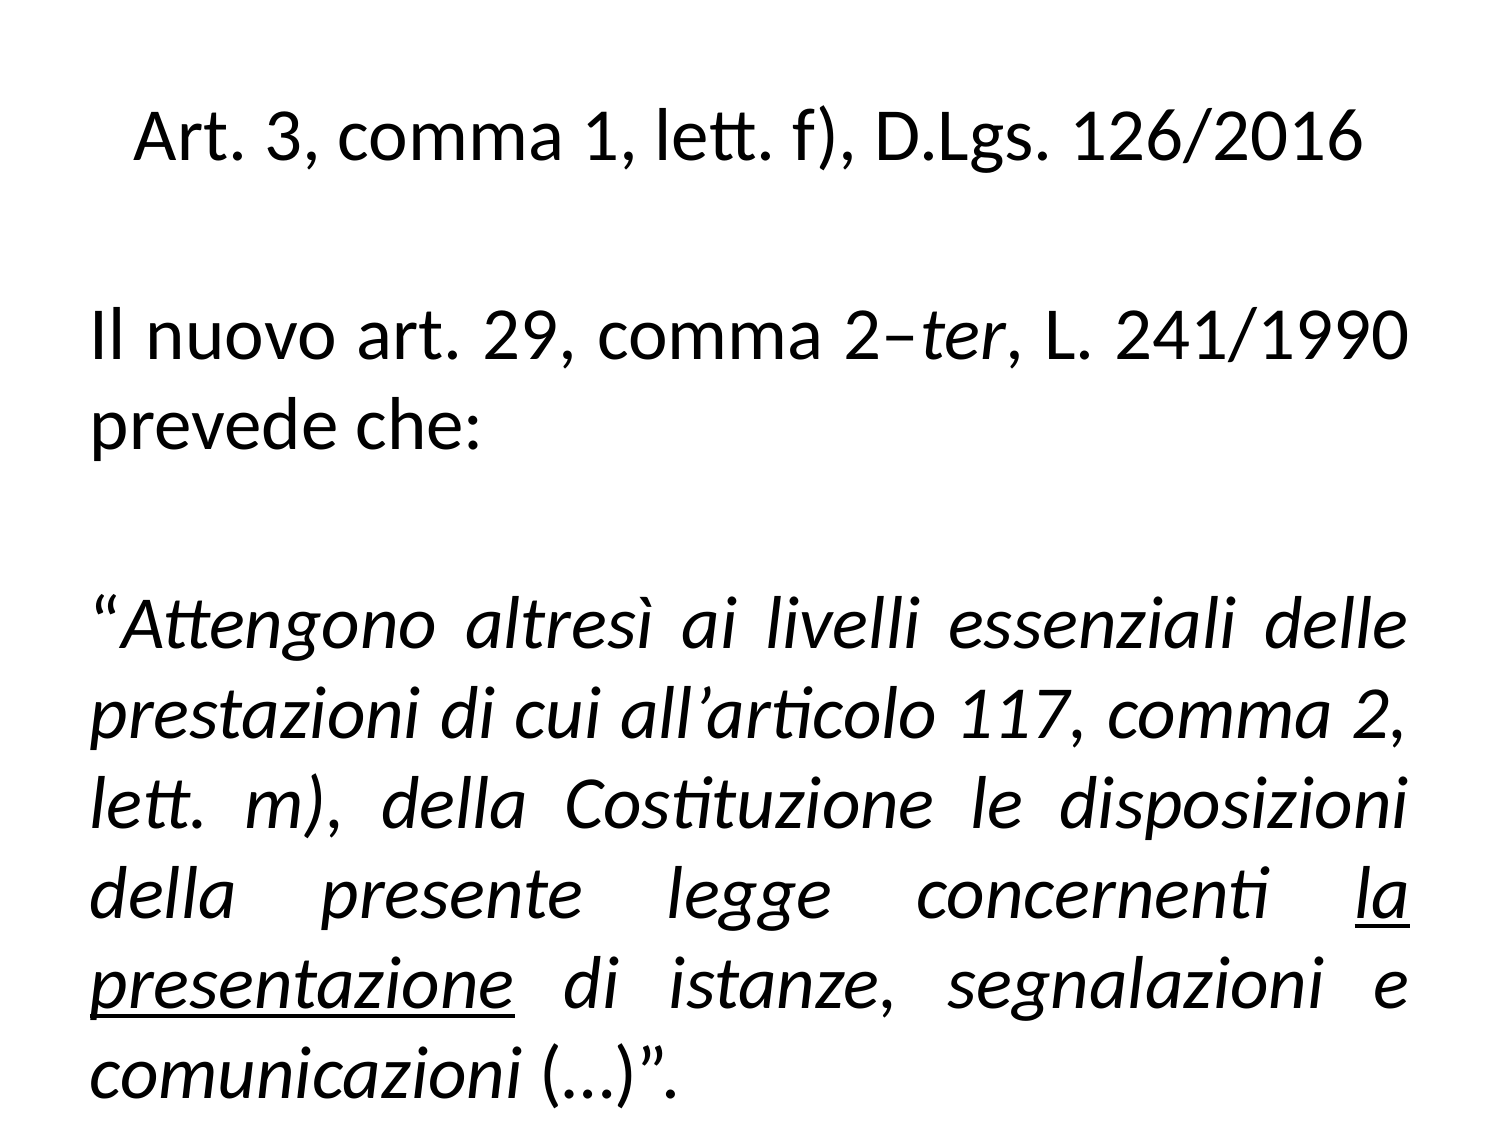

# Art. 3, comma 1, lett. f), D.Lgs. 126/2016
Il nuovo art. 29, comma 2–ter, L. 241/1990 prevede che:
“Attengono altresì ai livelli essenziali delle prestazioni di cui all’articolo 117, comma 2, lett. m), della Costituzione le disposizioni della presente legge concernenti la presentazione di istanze, segnalazioni e comunicazioni (…)”.